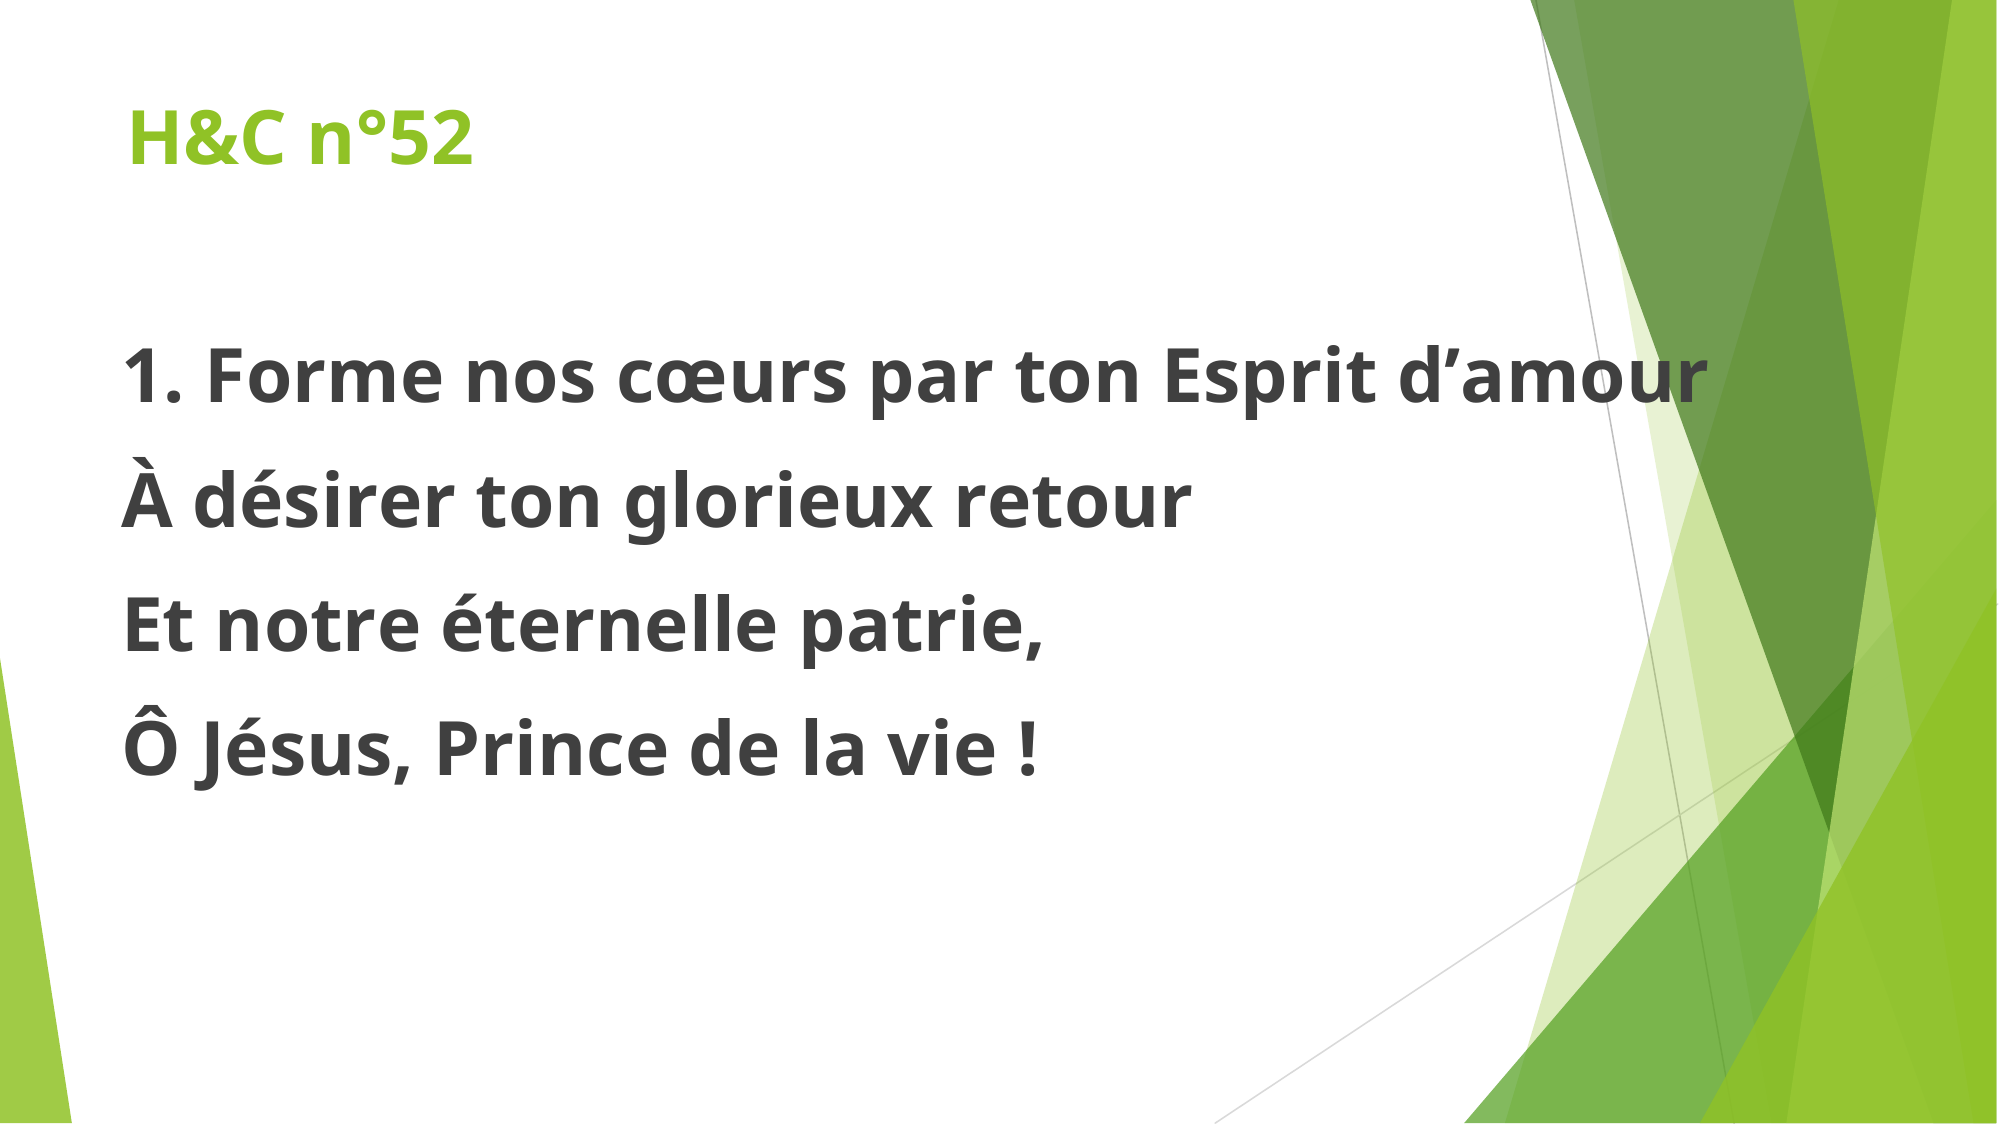

H&C n°52
1. Forme nos cœurs par ton Esprit d’amour
À désirer ton glorieux retour
Et notre éternelle patrie,
Ô Jésus, Prince de la vie !